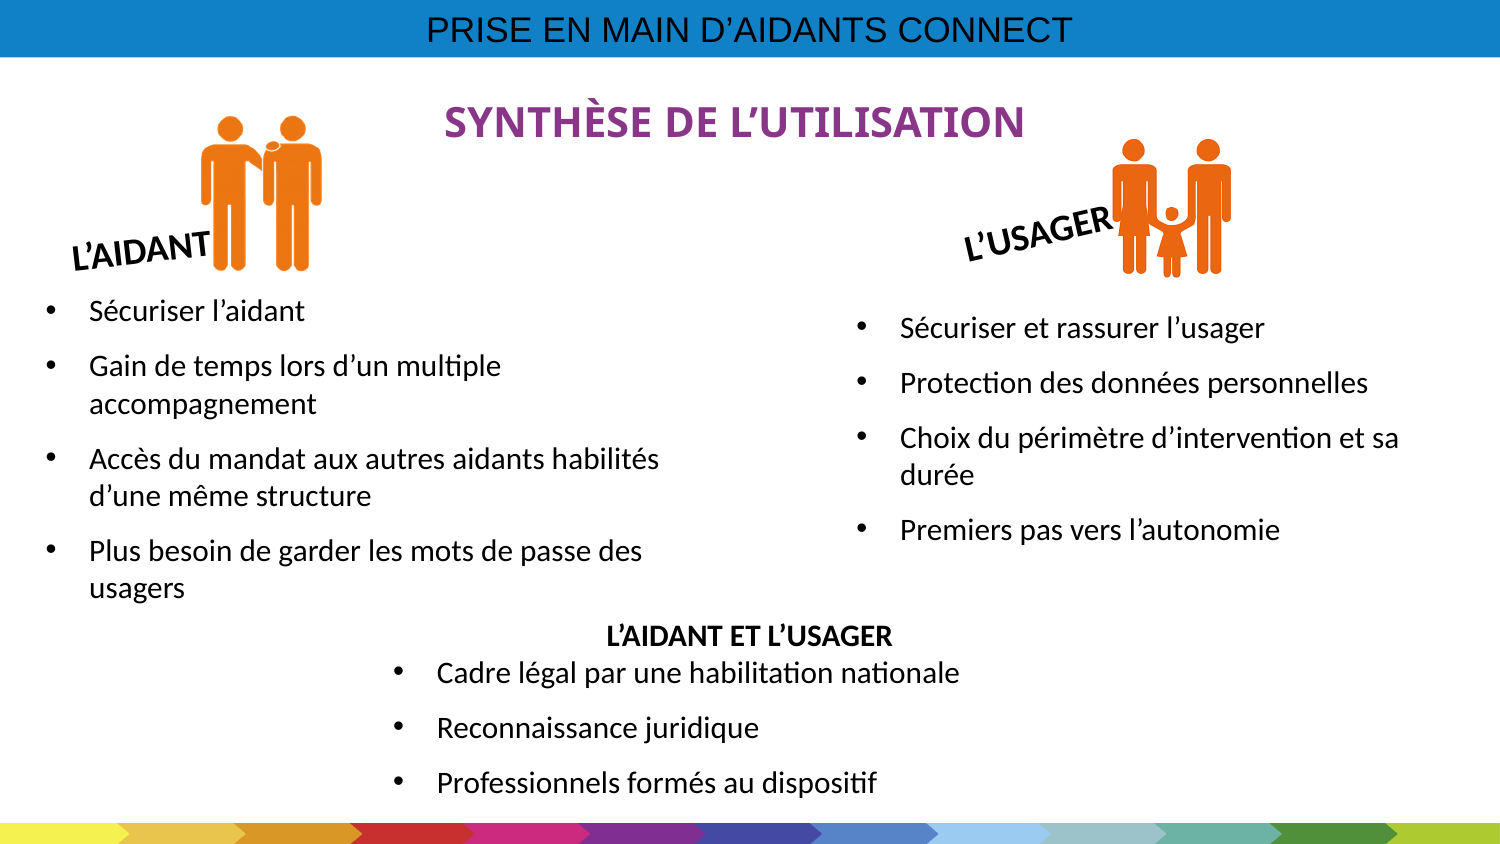

# PRISE EN MAIN D’AIDANTS CONNECT
SYNTHÈSE DE L’UTILISATION
L’USAGER
Sécuriser l’aidant
Gain de temps lors d’un multiple accompagnement
Accès du mandat aux autres aidants habilités d’une même structure
Plus besoin de garder les mots de passe des usagers
L’AIDANT
Sécuriser et rassurer l’usager
Protection des données personnelles
Choix du périmètre d’intervention et sa durée
Premiers pas vers l’autonomie
L’AIDANT ET L’USAGER
Cadre légal par une habilitation nationale
Reconnaissance juridique
Professionnels formés au dispositif